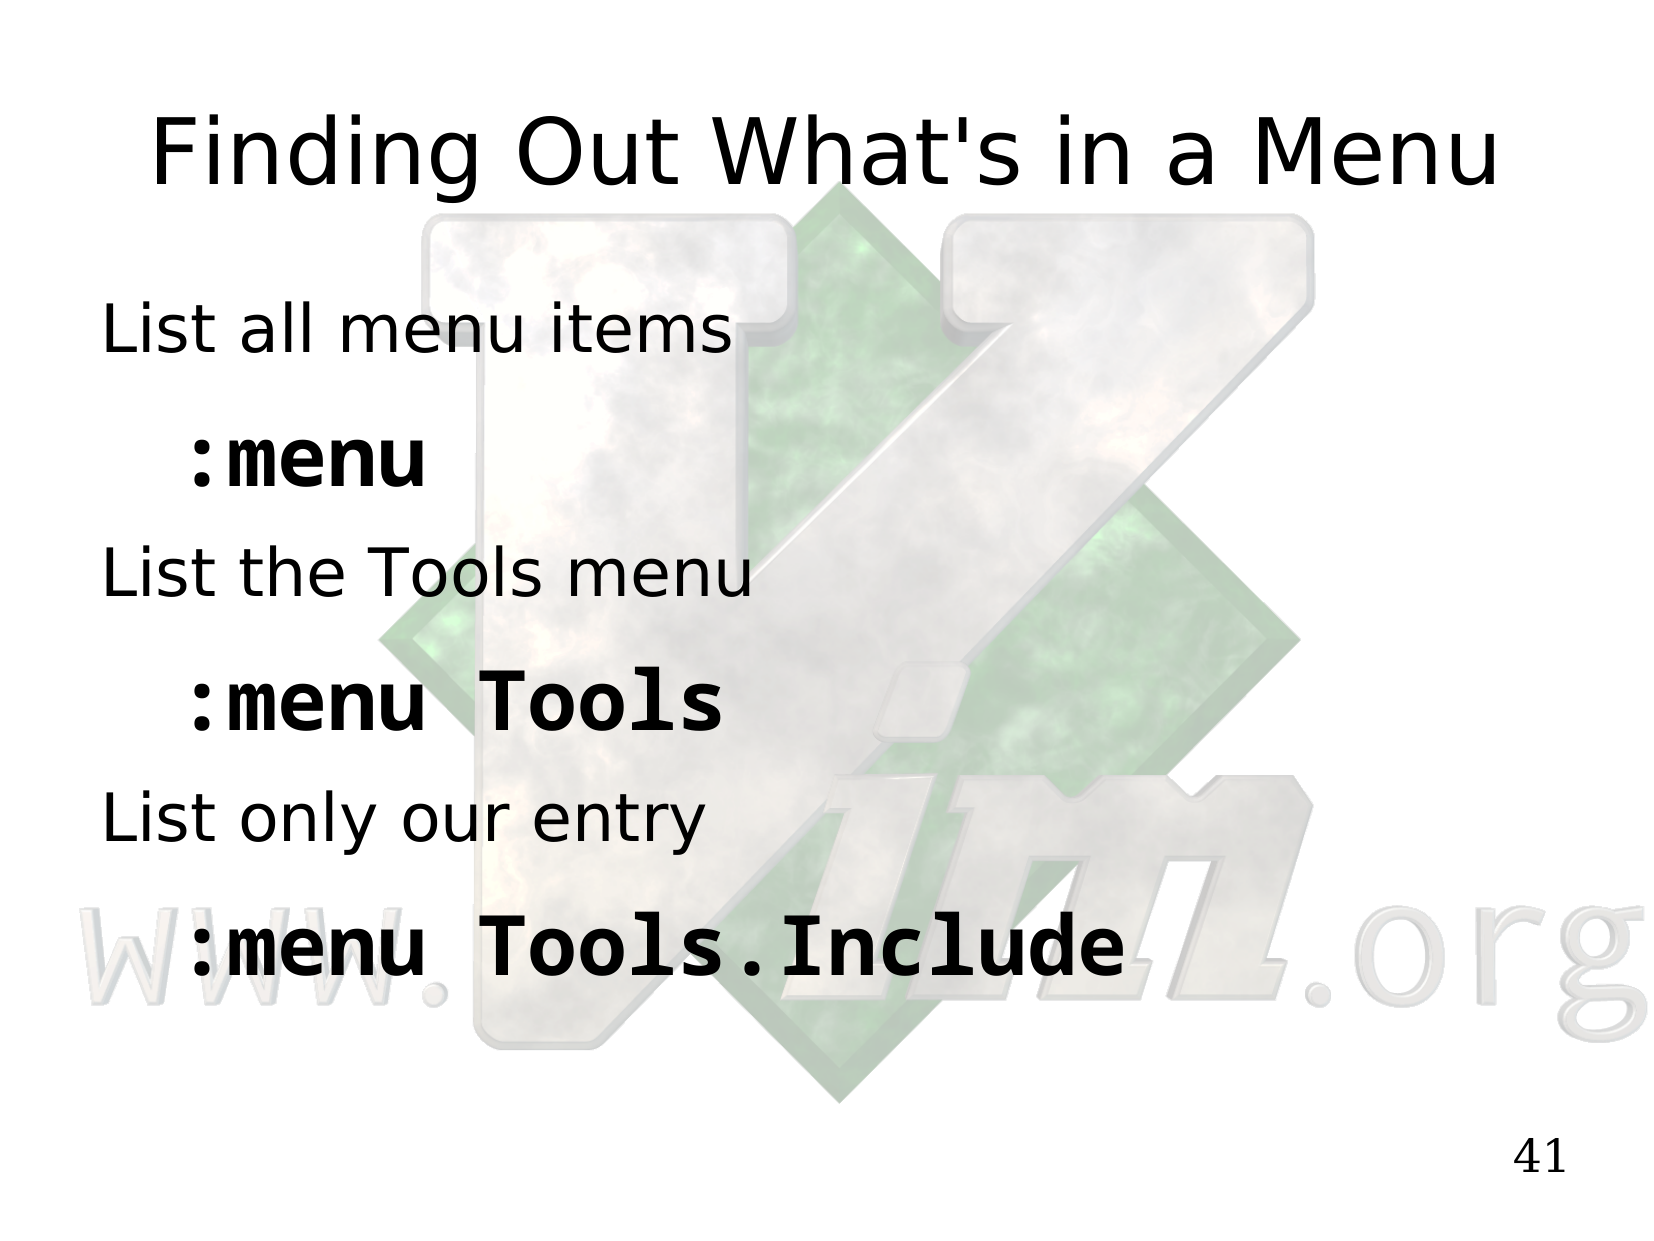

# Finding Out What's in a Menu
List all menu items
:menu
List the Tools menu
:menu Tools
List only our entry
:menu Tools.Include
41